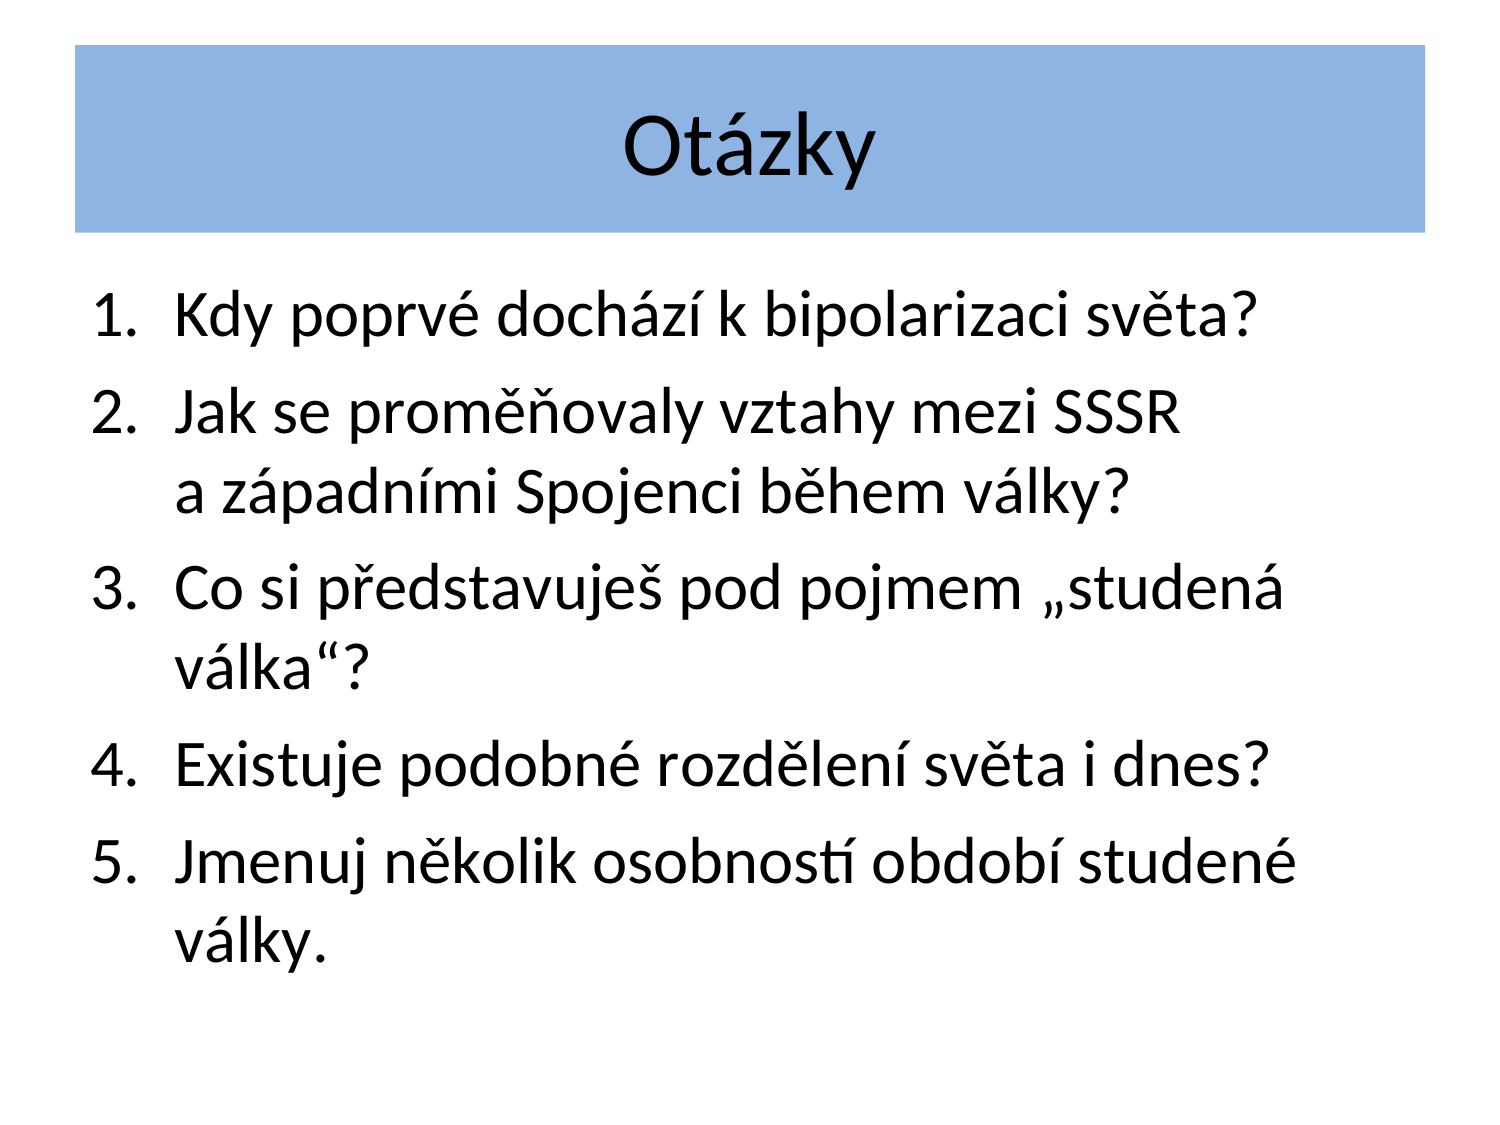

# Otázky
Kdy poprvé dochází k bipolarizaci světa?
Jak se proměňovaly vztahy mezi SSSR
a západními Spojenci během války?
Co si představuješ pod pojmem „studená válka“?
Existuje podobné rozdělení světa i dnes?
Jmenuj několik osobností období studené války.